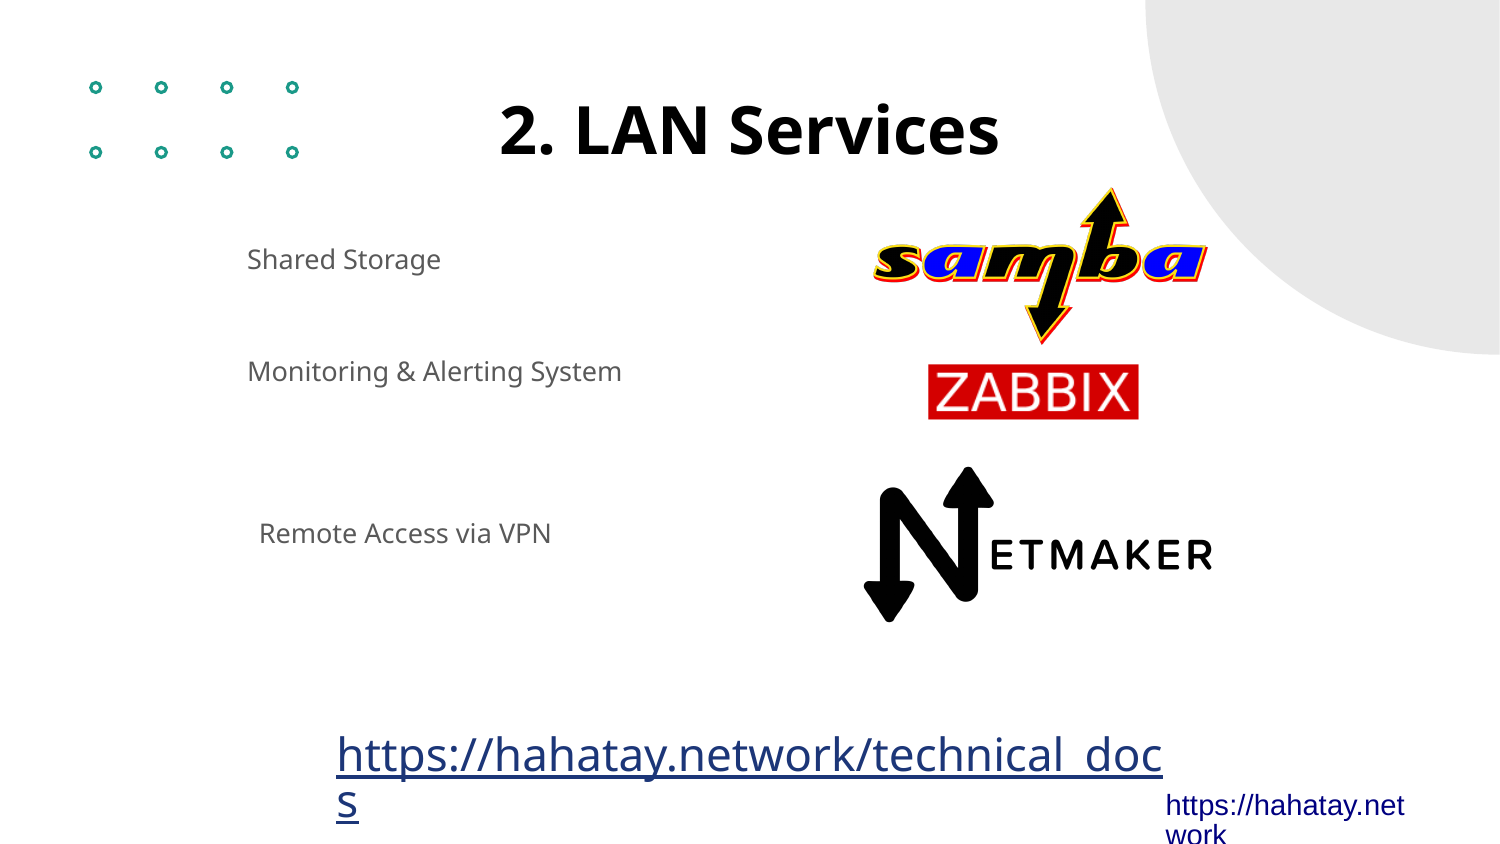

# 2. LAN Services
Shared Storage
Monitoring & Alerting System
Remote Access via VPN
https://hahatay.network/technical_docs